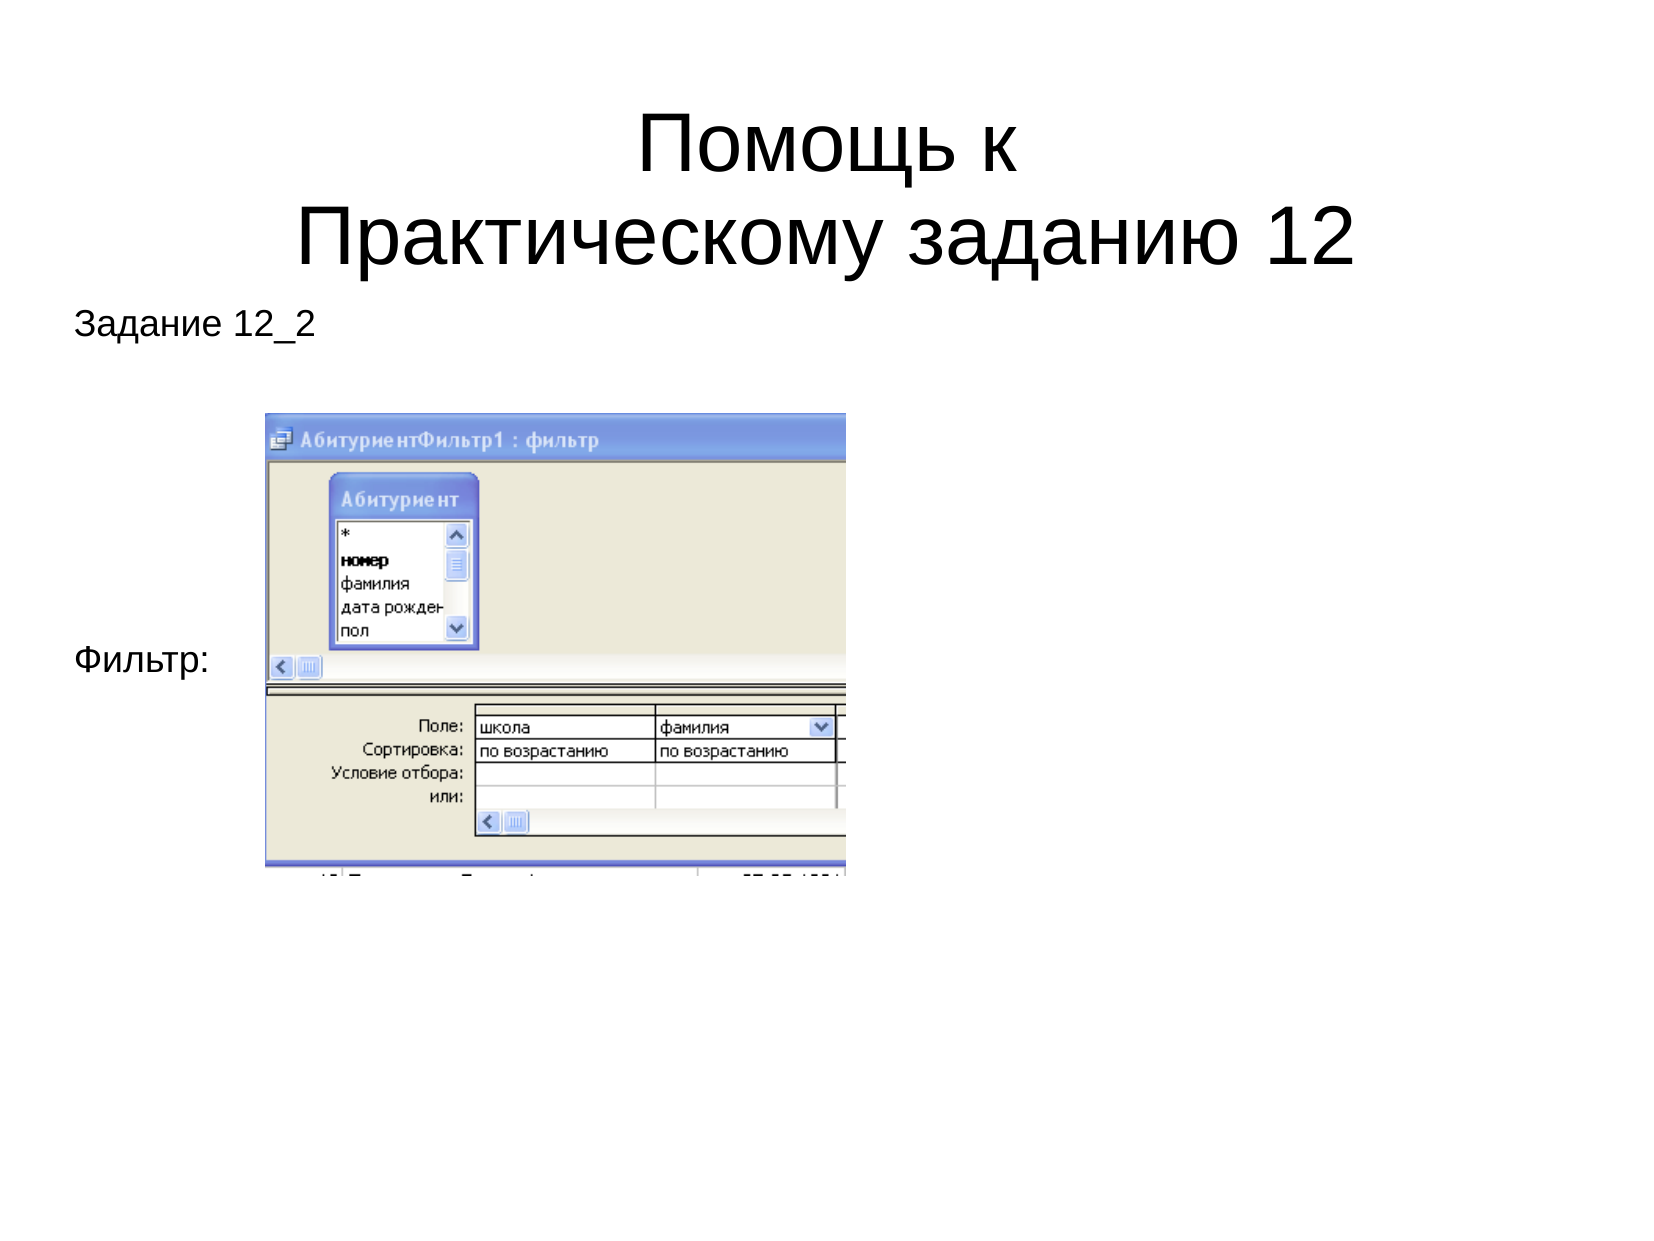

Помощь к
Практическому заданию 12
Задание 12_2
Фильтр: